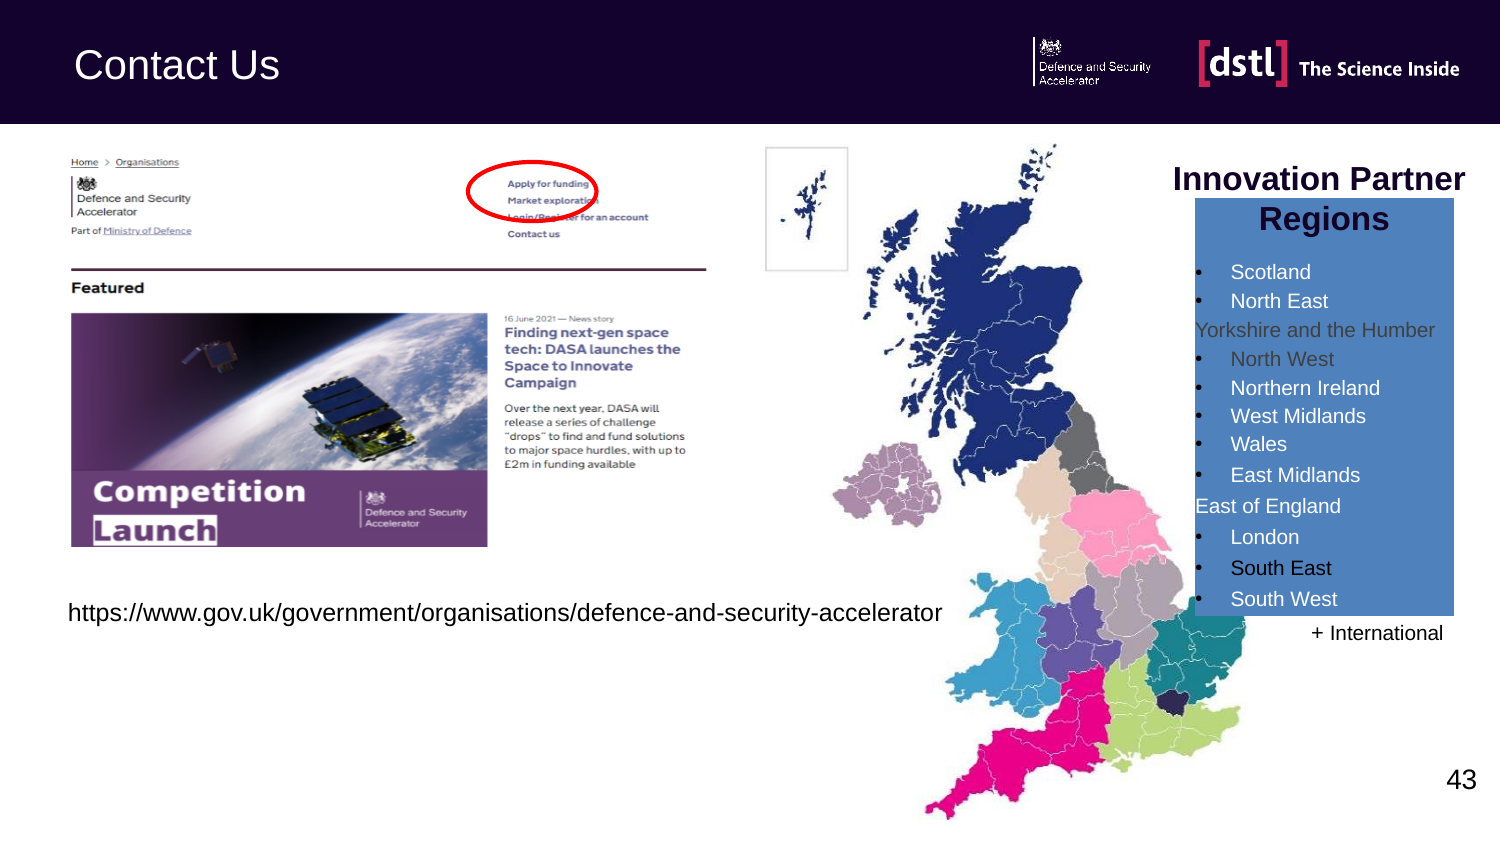

Contact Us
Innovation Partner
Regions
| |
| --- |
| Scotland |
| North East |
| Yorkshire and the Humber |
| North West |
| Northern Ireland |
| West Midlands |
| Wales |
| --- |
| East Midlands |
| East of England |
| London |
| South East |
| South West |
https://www.gov.uk/government/organisations/defence-and-security-accelerator
+ International